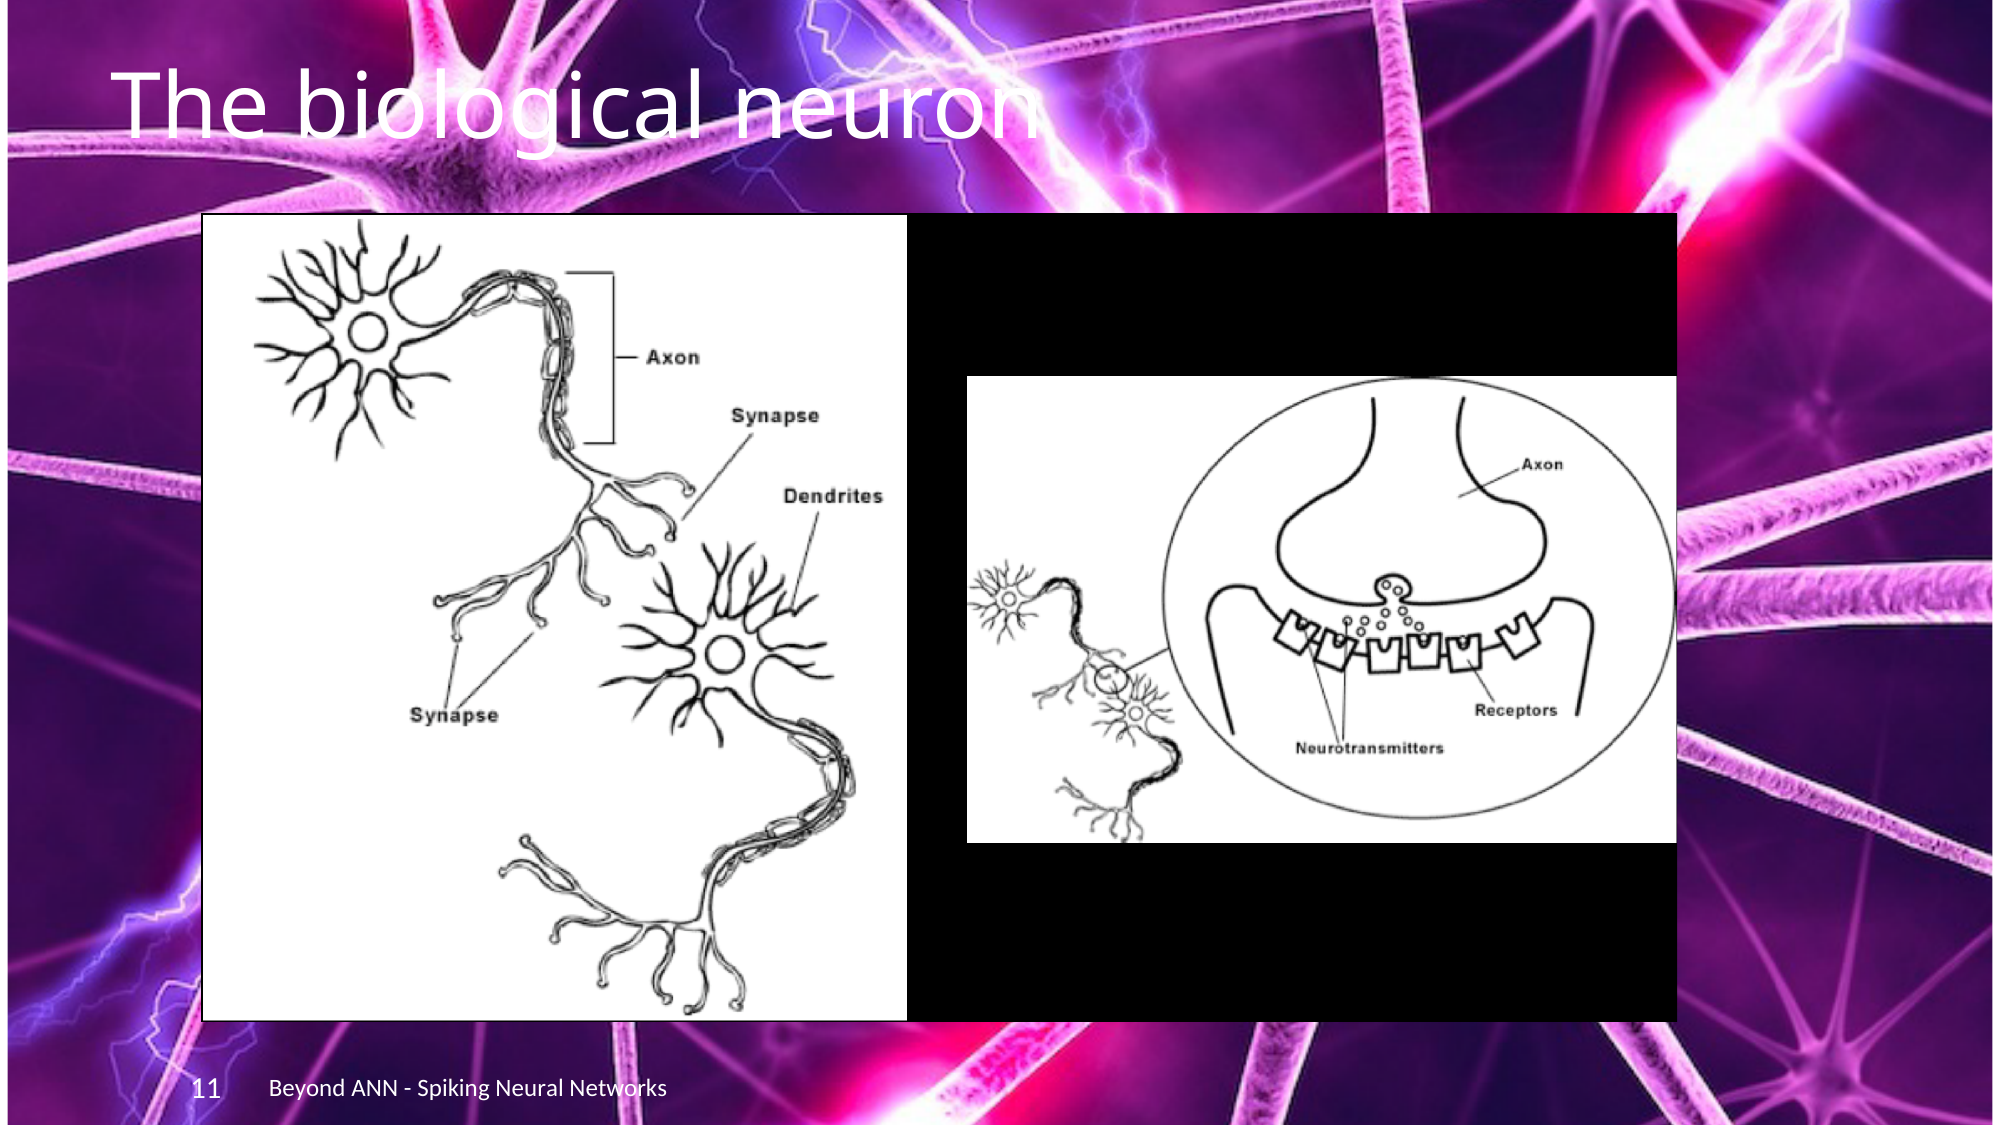

# The biological neuron
10
Beyond ANN - Spiking Neural Networks
11